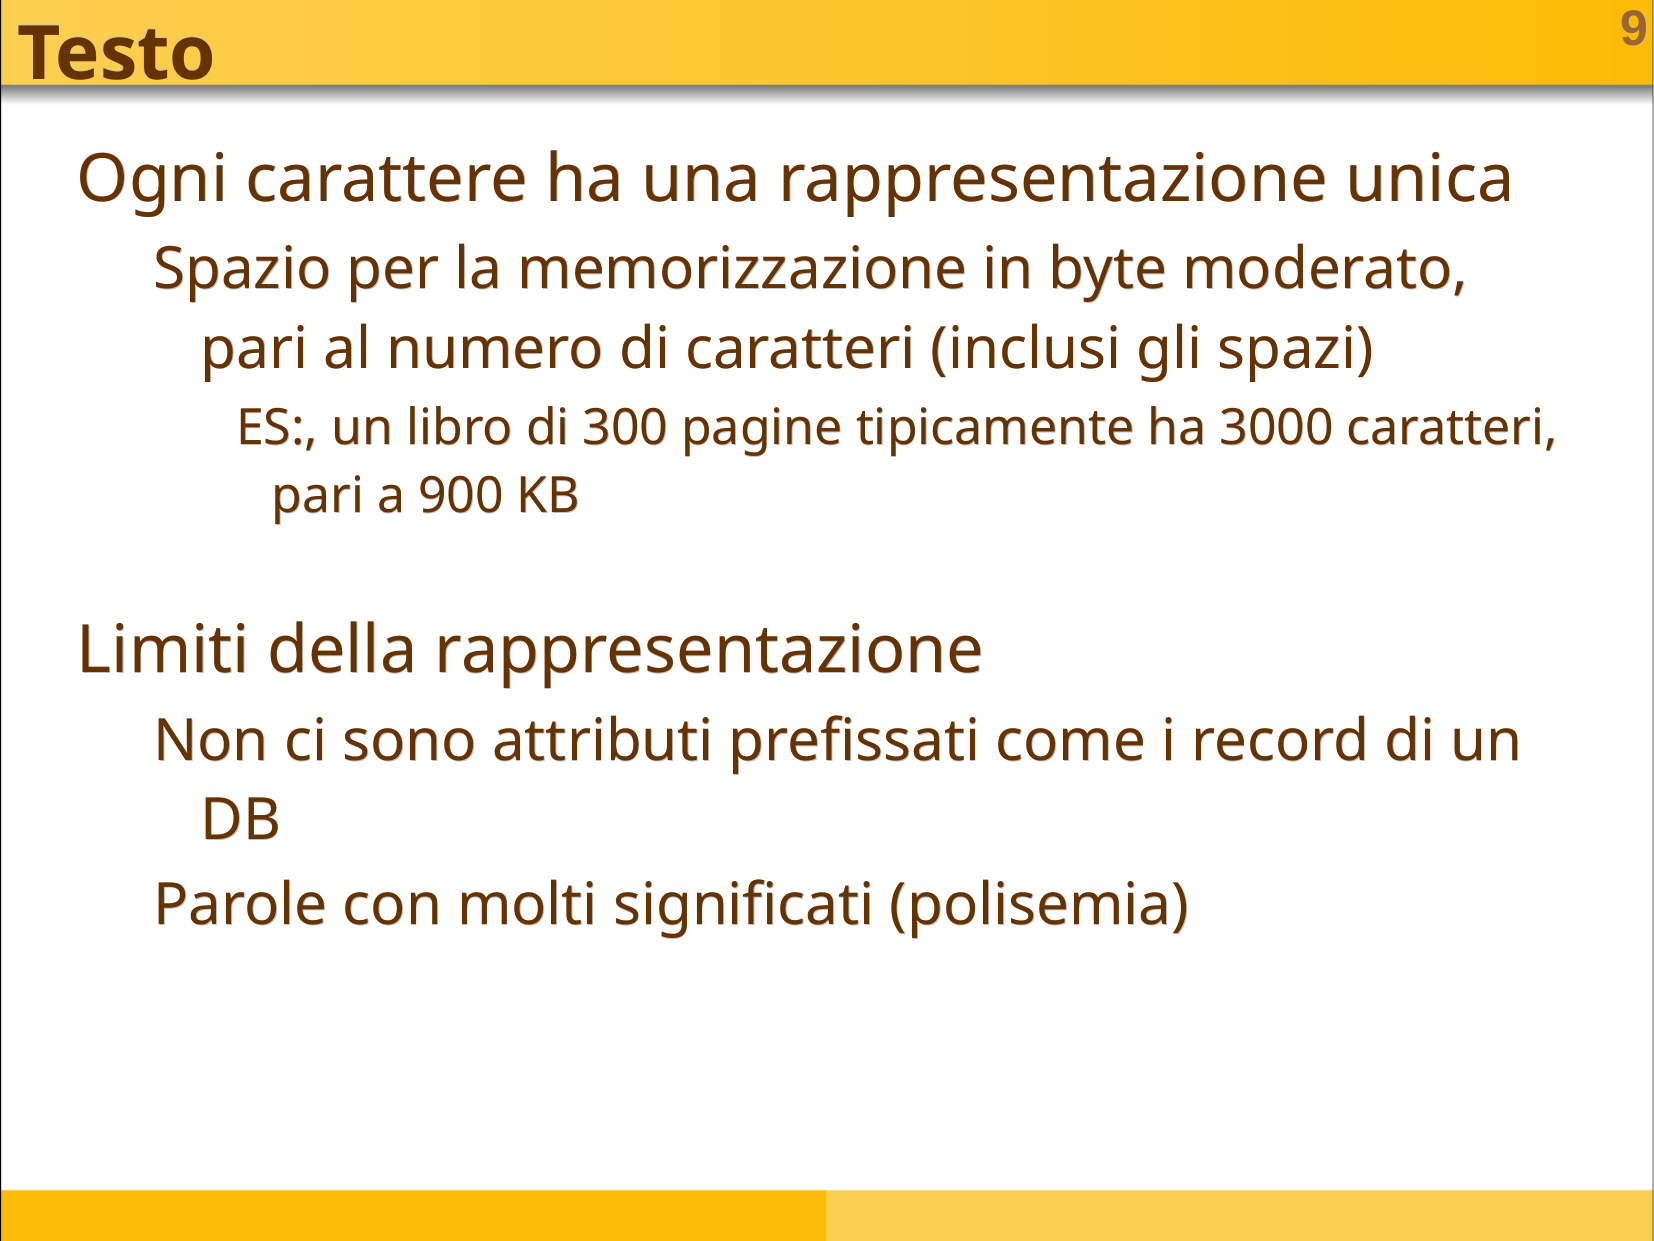

9
# Testo
Ogni carattere ha una rappresentazione unica
Spazio per la memorizzazione in byte moderato,
pari al numero di caratteri (inclusi gli spazi)
ES:, un libro di 300 pagine tipicamente ha 3000 caratteri, pari a 900 KB
Limiti della rappresentazione
Non ci sono attributi prefissati come i record di un DB
Parole con molti significati (polisemia)